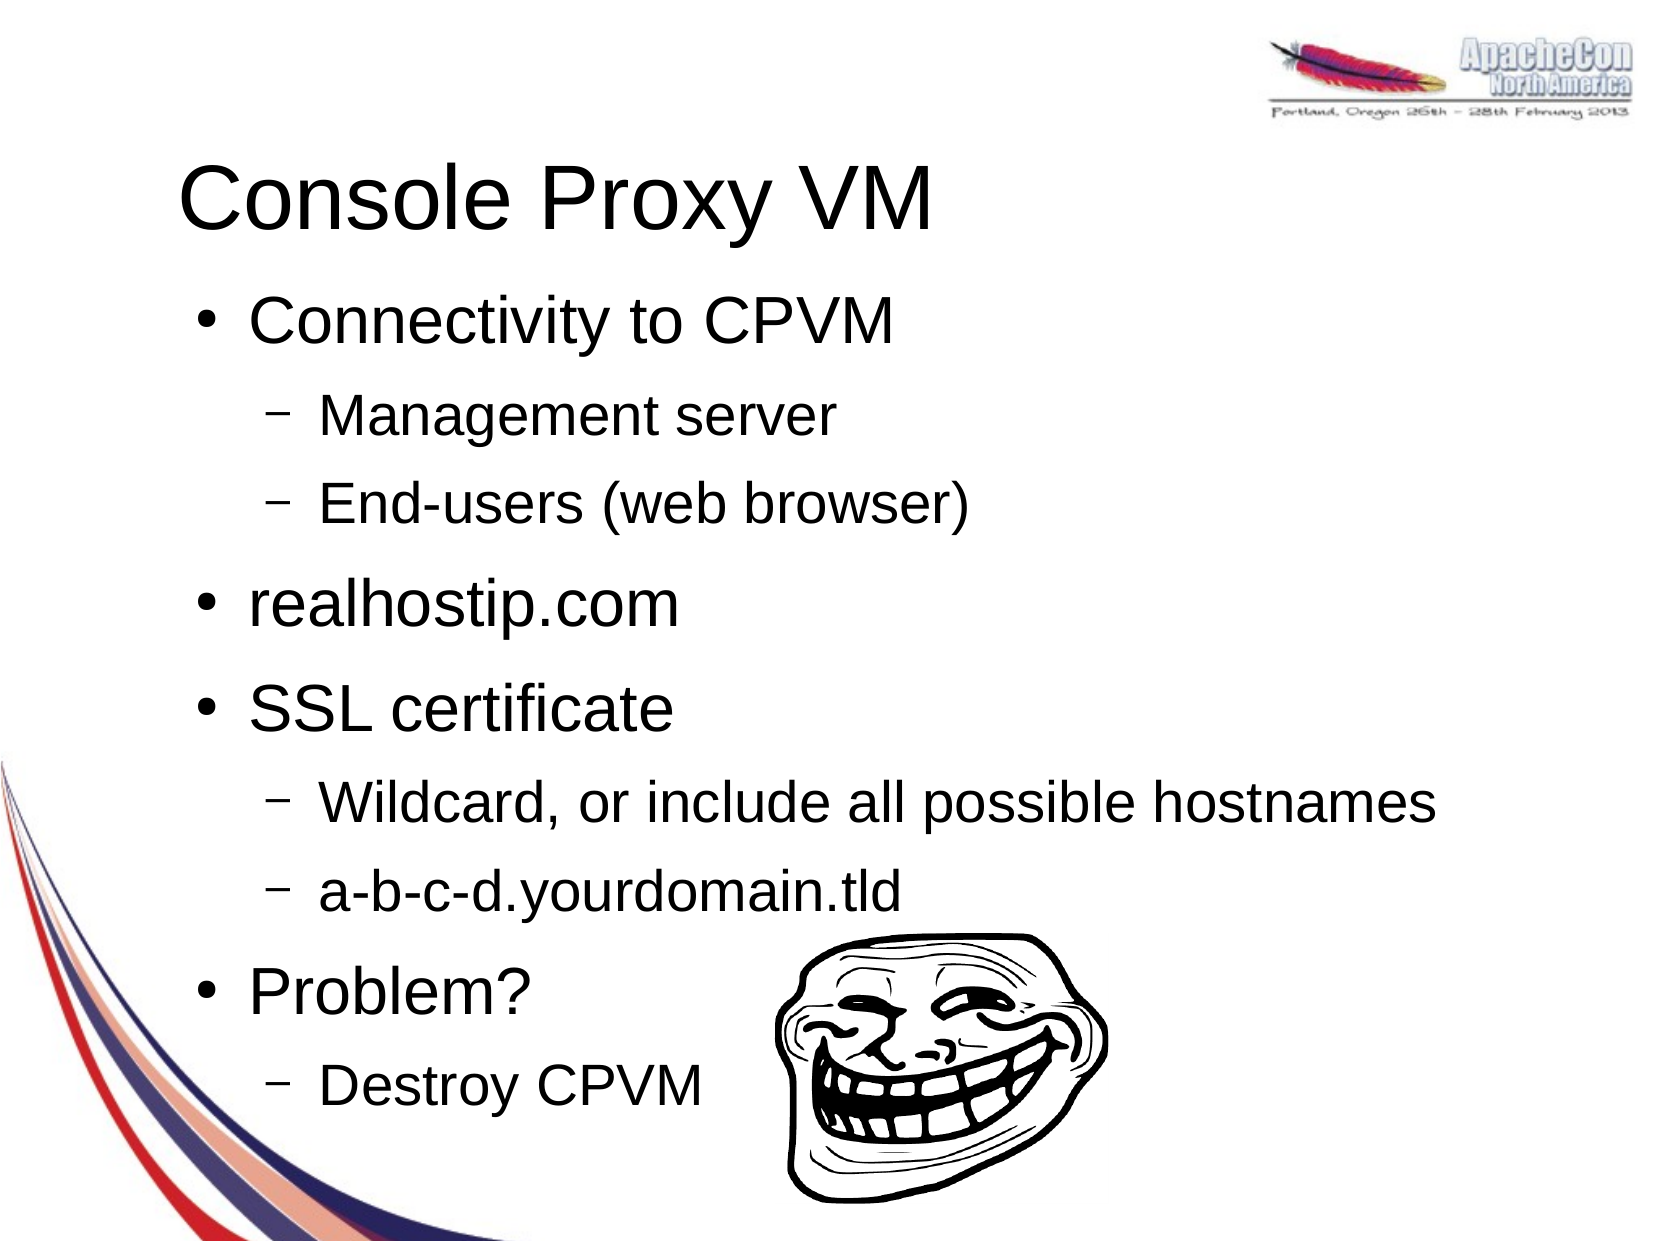

# Console Proxy VM
Connectivity to CPVM
Management server
End-users (web browser)
realhostip.com
SSL certificate
Wildcard, or include all possible hostnames
a-b-c-d.yourdomain.tld
Problem?
Destroy CPVM